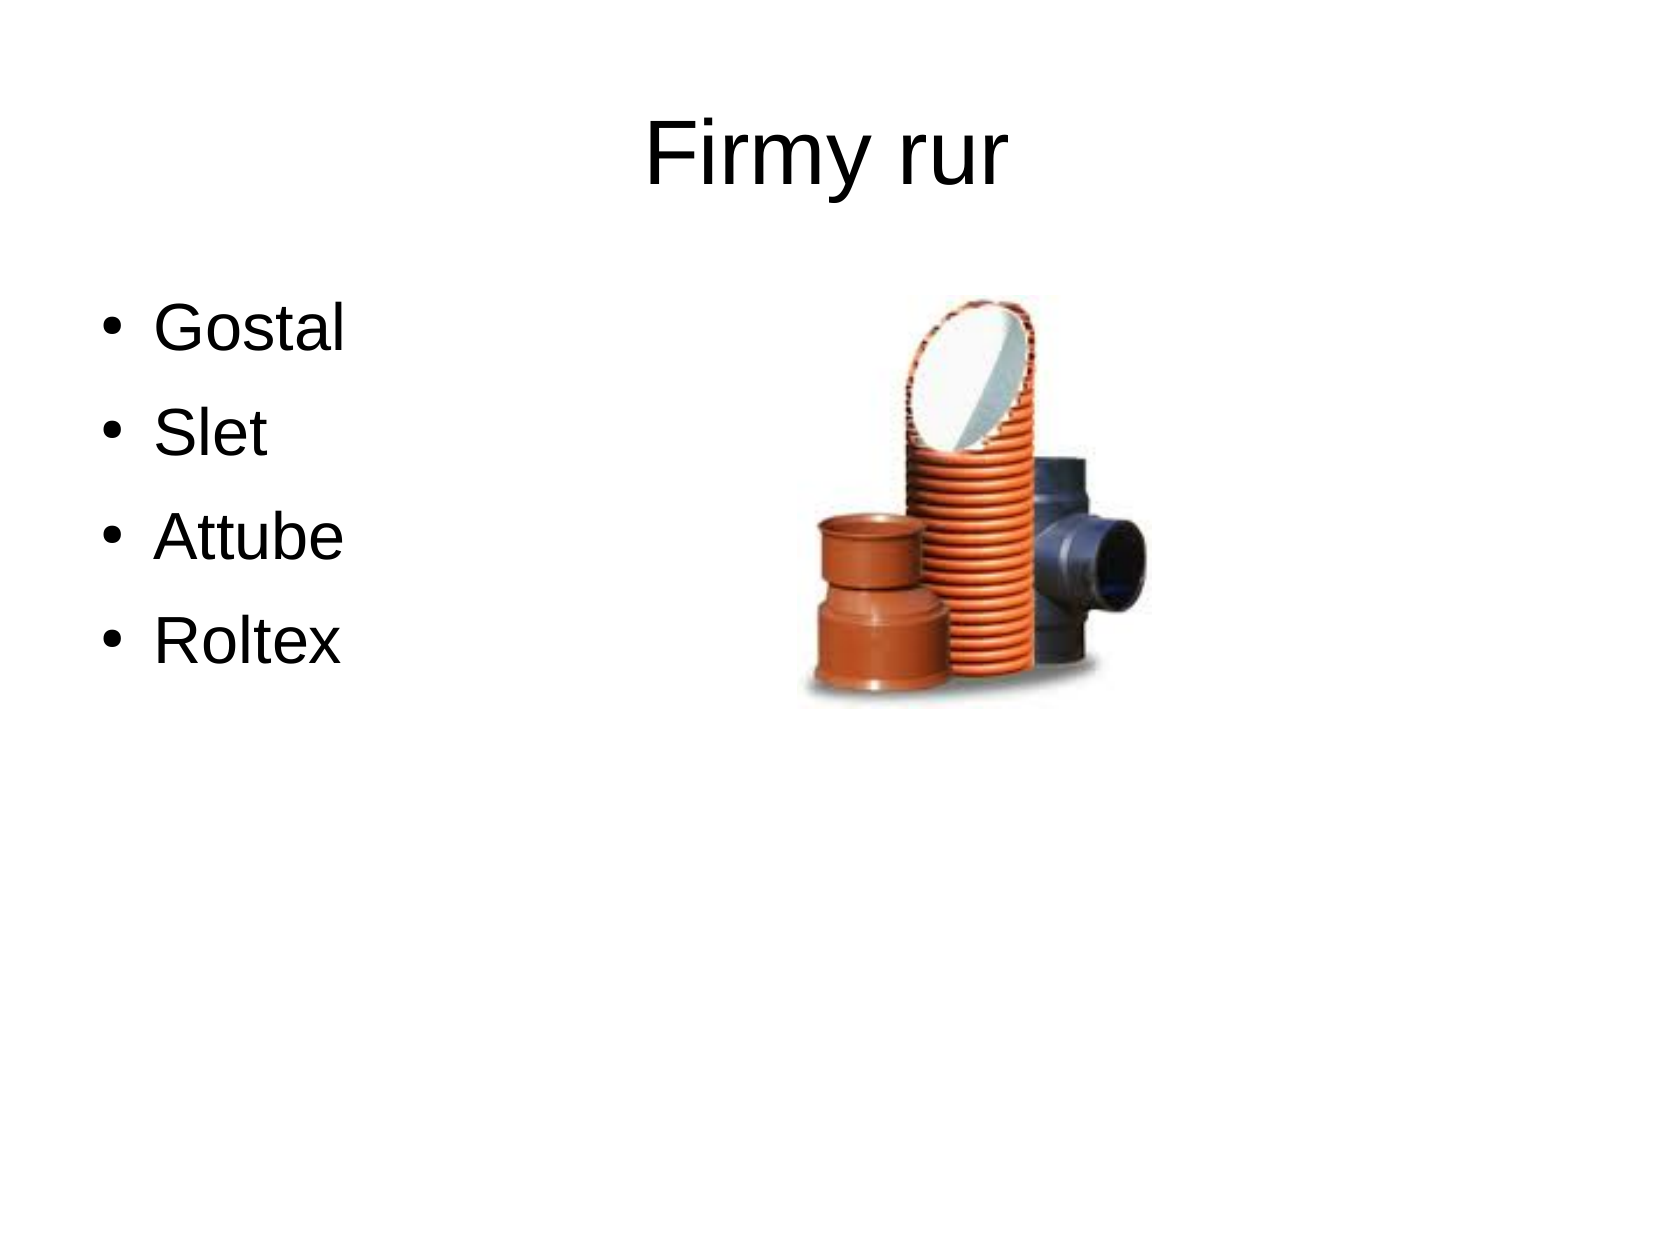

# Firmy rur
Gostal
Slet
Attube
Roltex